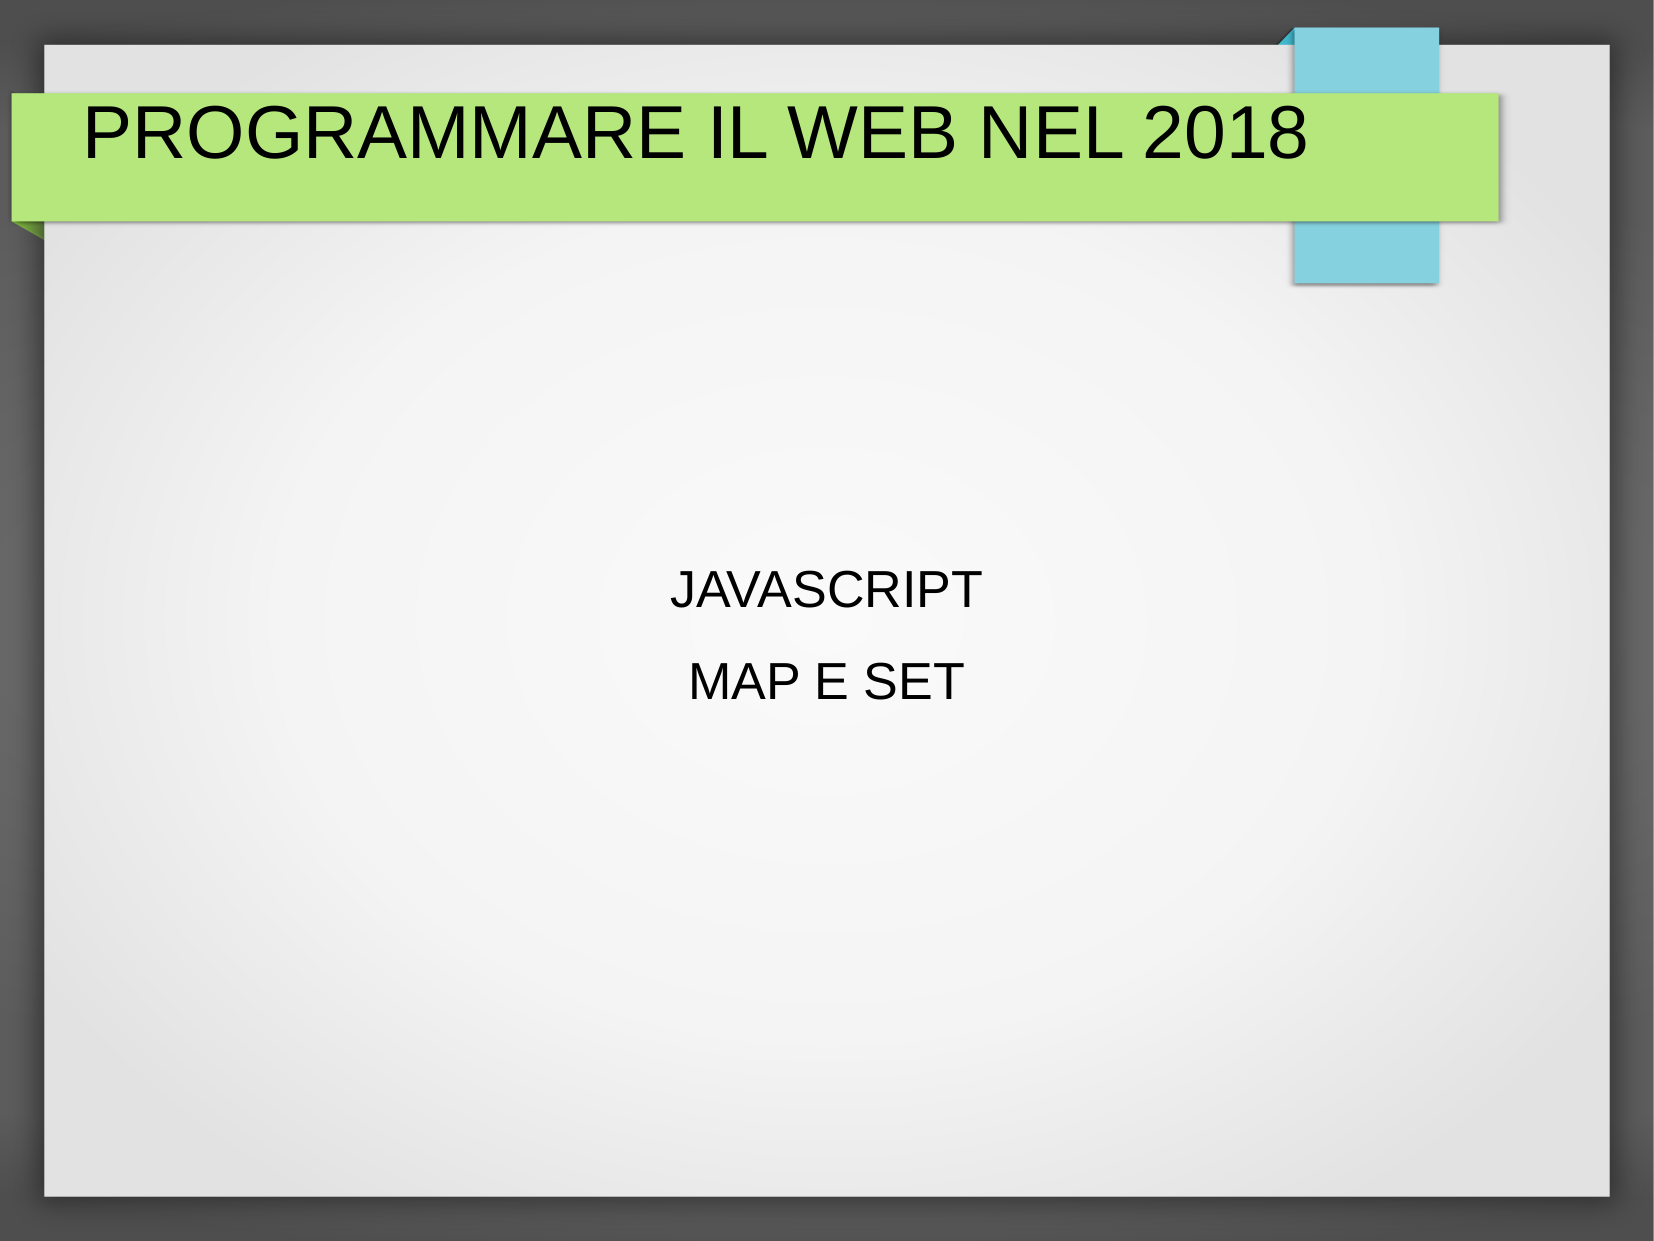

# PROGRAMMARE IL WEB NEL 2018
JAVASCRIPT
MAP E SET